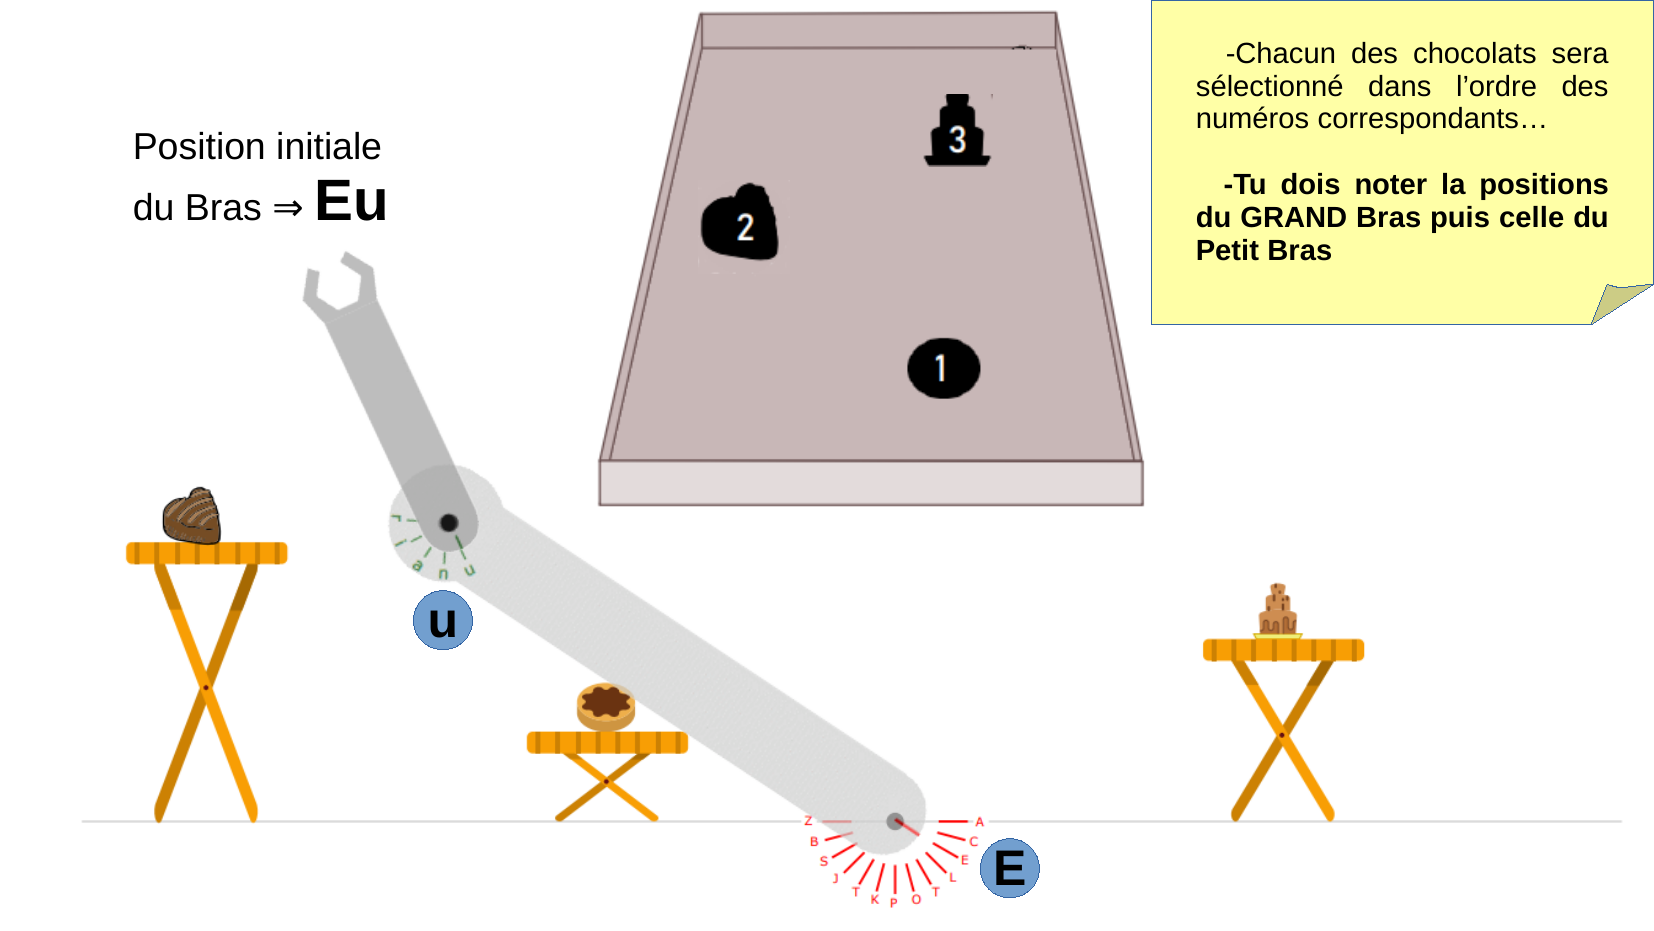

4
 -Chacun des chocolats sera sélectionné dans l’ordre des numéros correspondants…
 -Tu dois noter la positions du GRAND Bras puis celle du Petit Bras
Position initiale du Bras ⇒ Eu
u
E